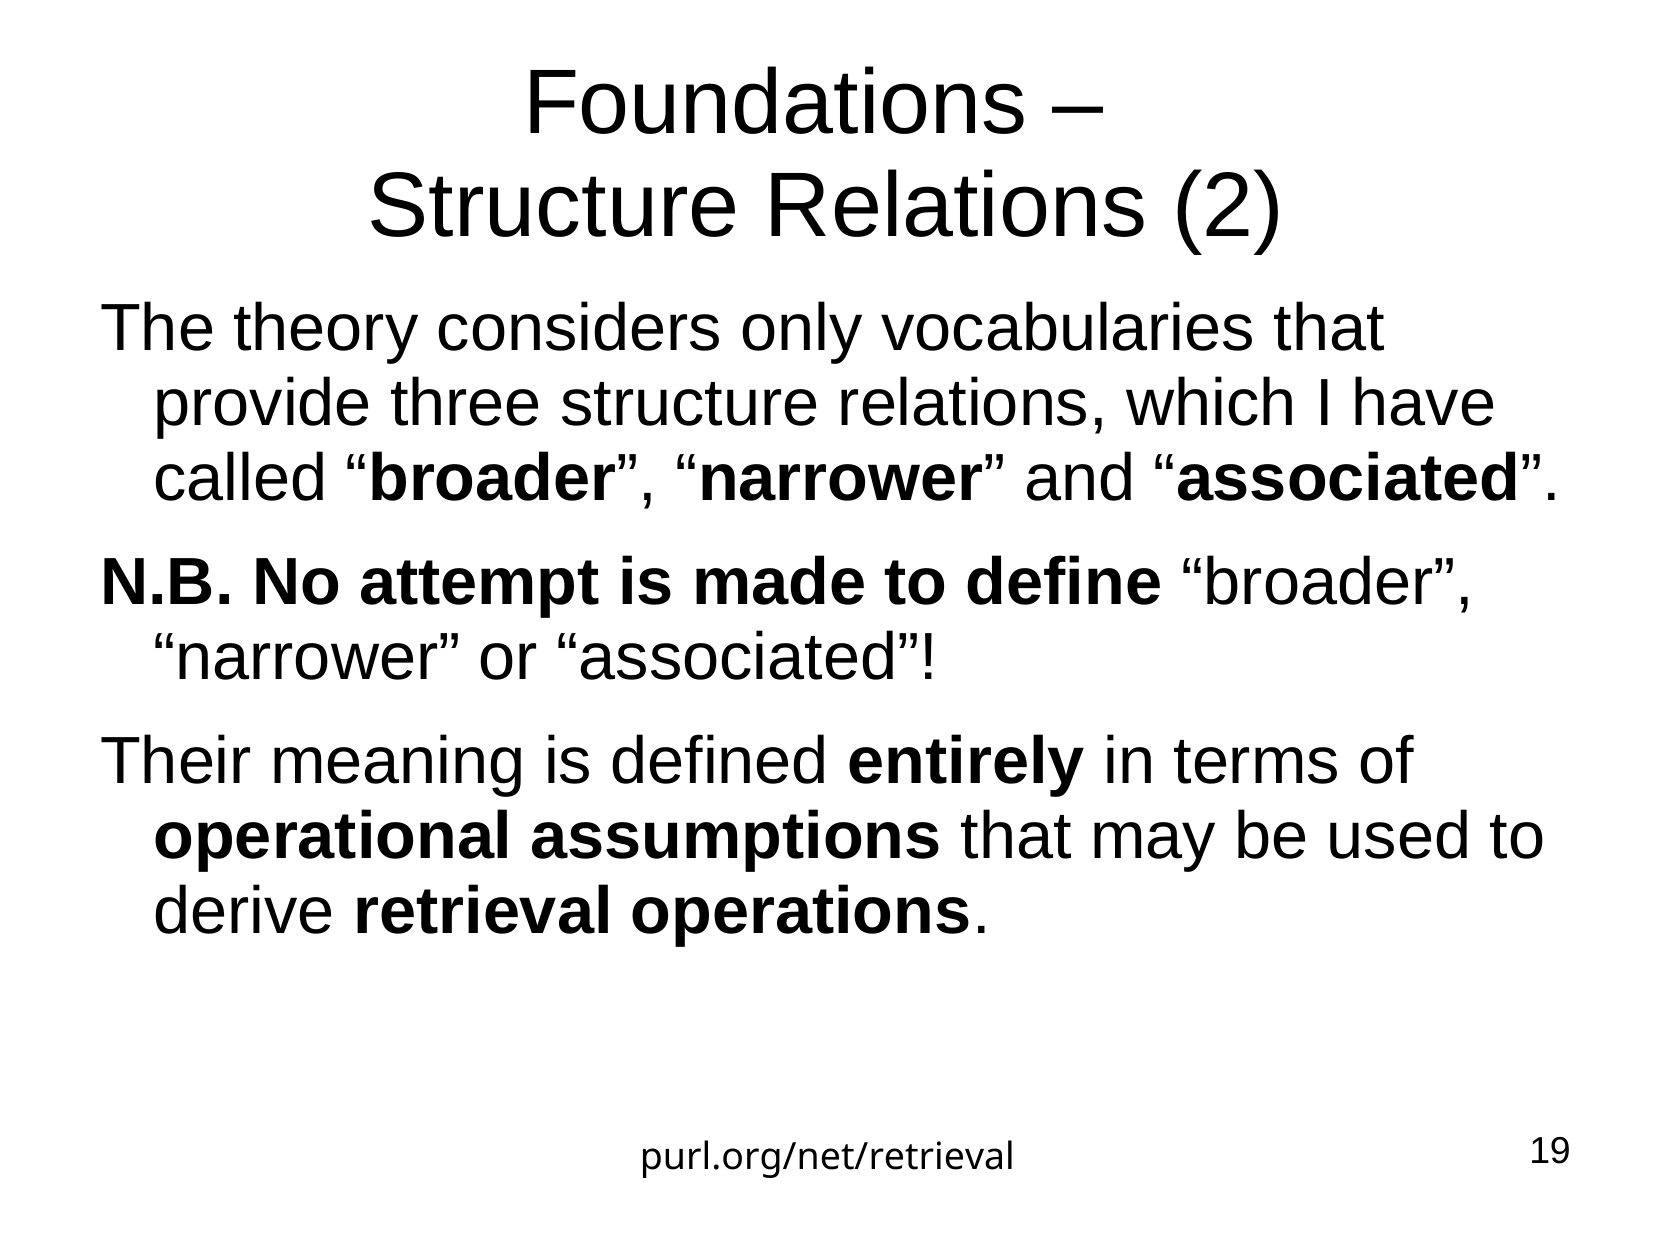

# Foundations – Structure Relations (2)
The theory considers only vocabularies that provide three structure relations, which I have called “broader”, “narrower” and “associated”.
N.B. No attempt is made to define “broader”, “narrower” or “associated”!
Their meaning is defined entirely in terms of operational assumptions that may be used to derive retrieval operations.
purl.org/net/retrieval
19